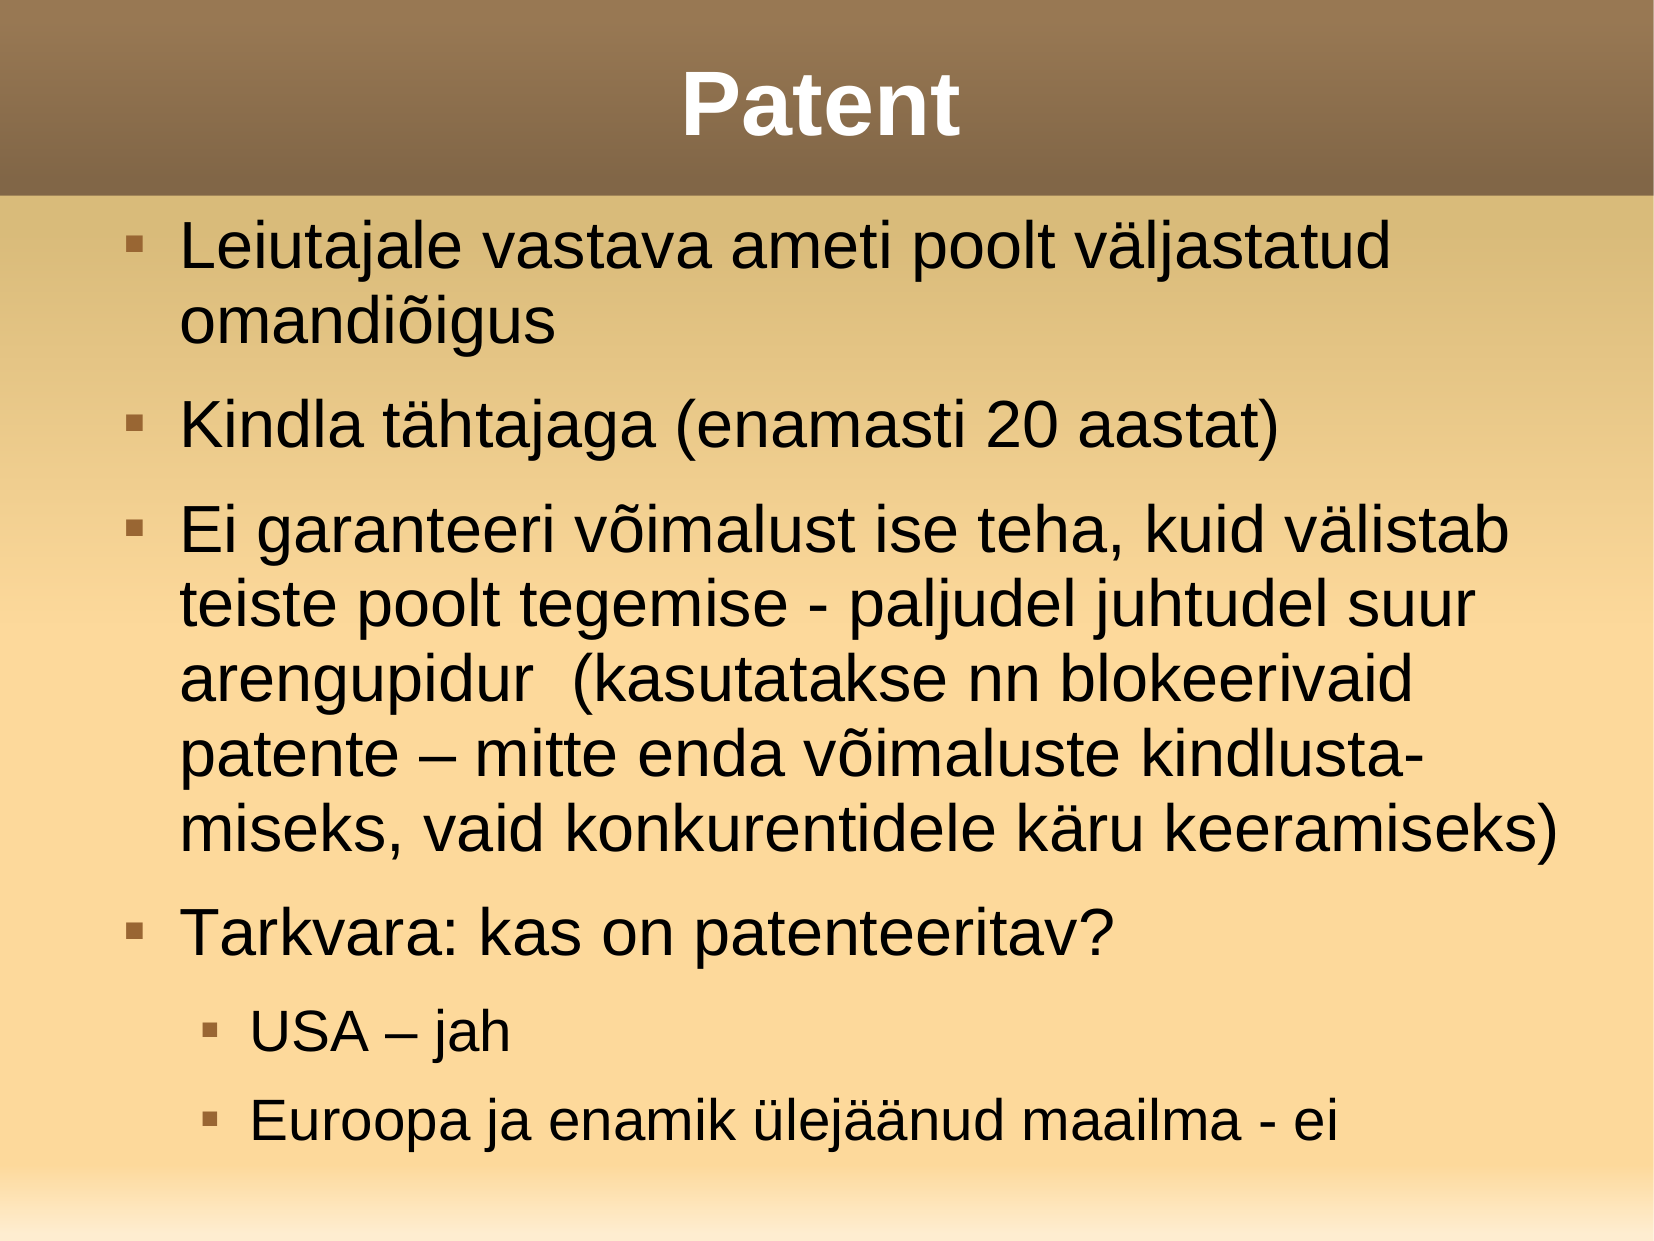

# Patent
Leiutajale vastava ameti poolt väljastatud omandiõigus
Kindla tähtajaga (enamasti 20 aastat)
Ei garanteeri võimalust ise teha, kuid välistab teiste poolt tegemise - paljudel juhtudel suur arengupidur (kasutatakse nn blokeerivaid patente – mitte enda võimaluste kindlusta-miseks, vaid konkurentidele käru keeramiseks)
Tarkvara: kas on patenteeritav?
USA – jah
Euroopa ja enamik ülejäänud maailma - ei